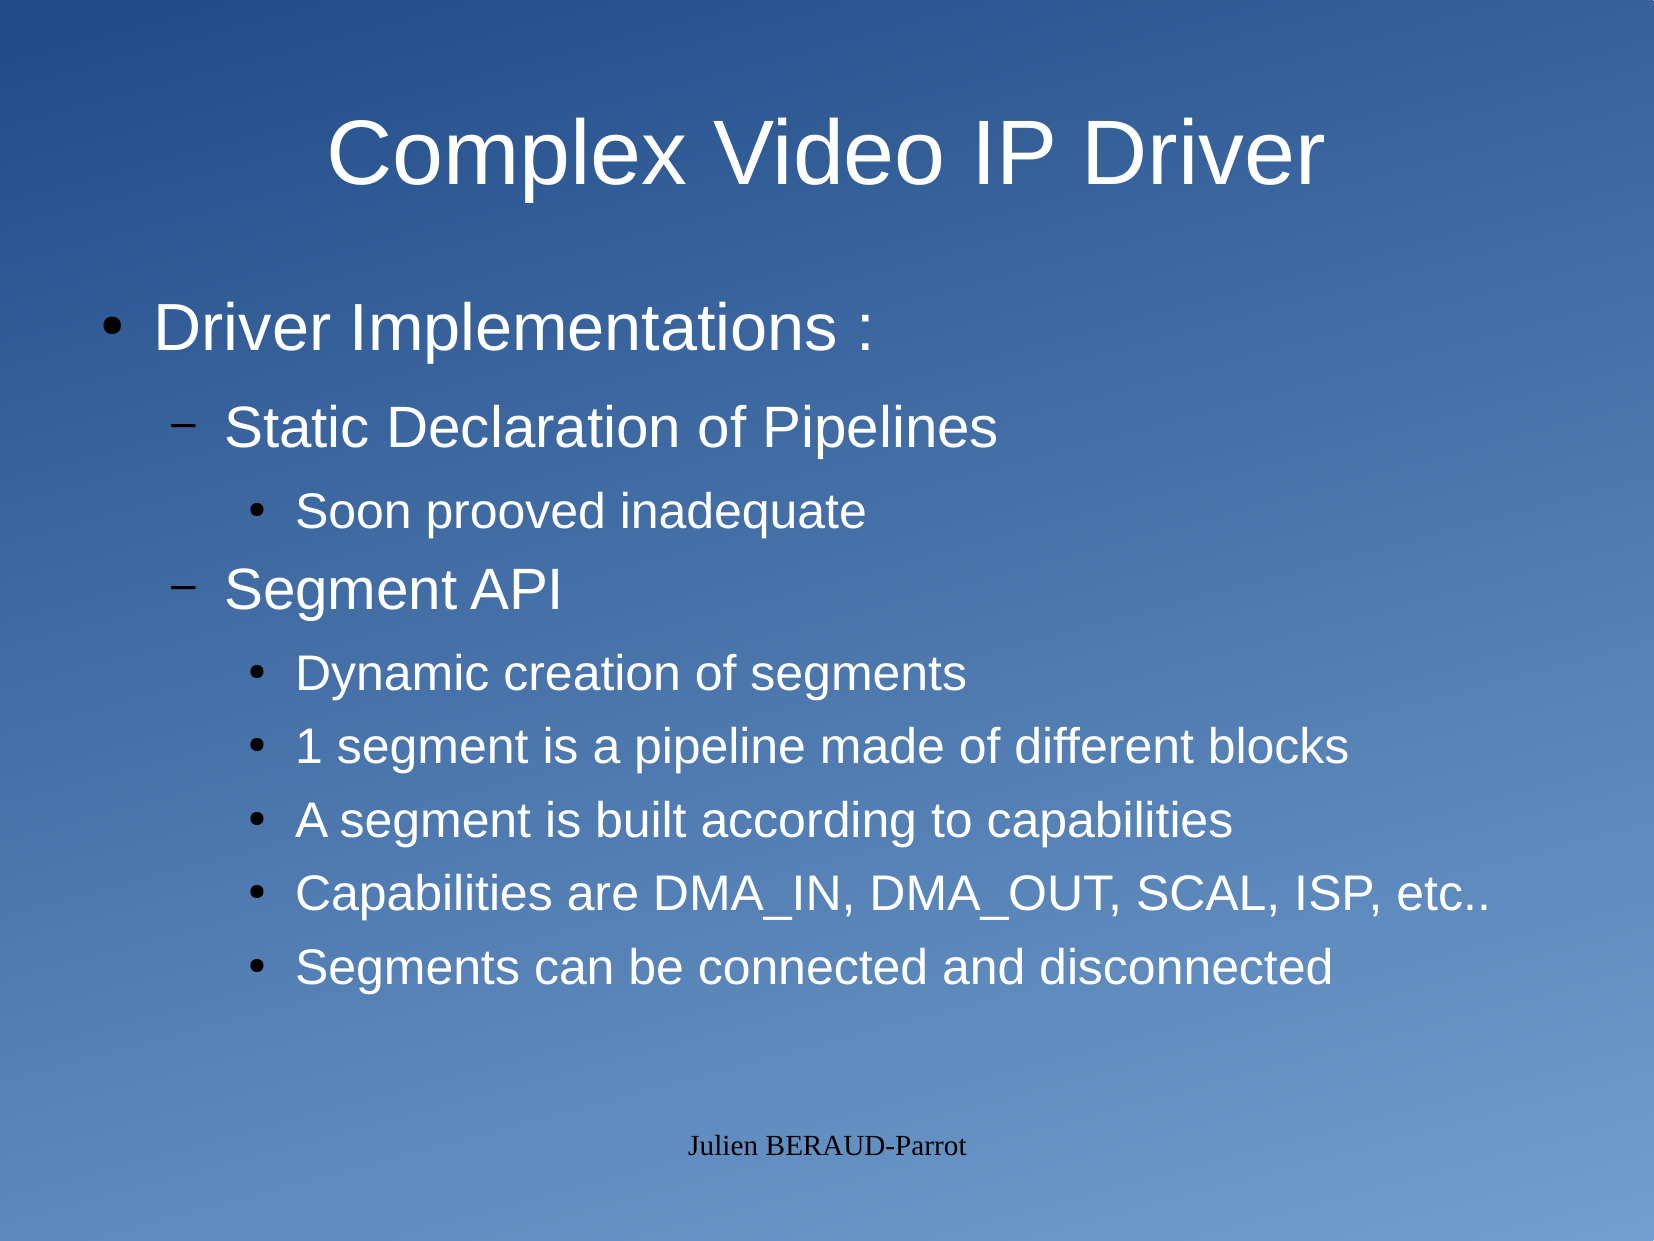

# Complex Video IP Driver
Driver Implementations :
Static Declaration of Pipelines
Soon prooved inadequate
Segment API
Dynamic creation of segments
1 segment is a pipeline made of different blocks
A segment is built according to capabilities
Capabilities are DMA_IN, DMA_OUT, SCAL, ISP, etc..
Segments can be connected and disconnected
Julien BERAUD-Parrot